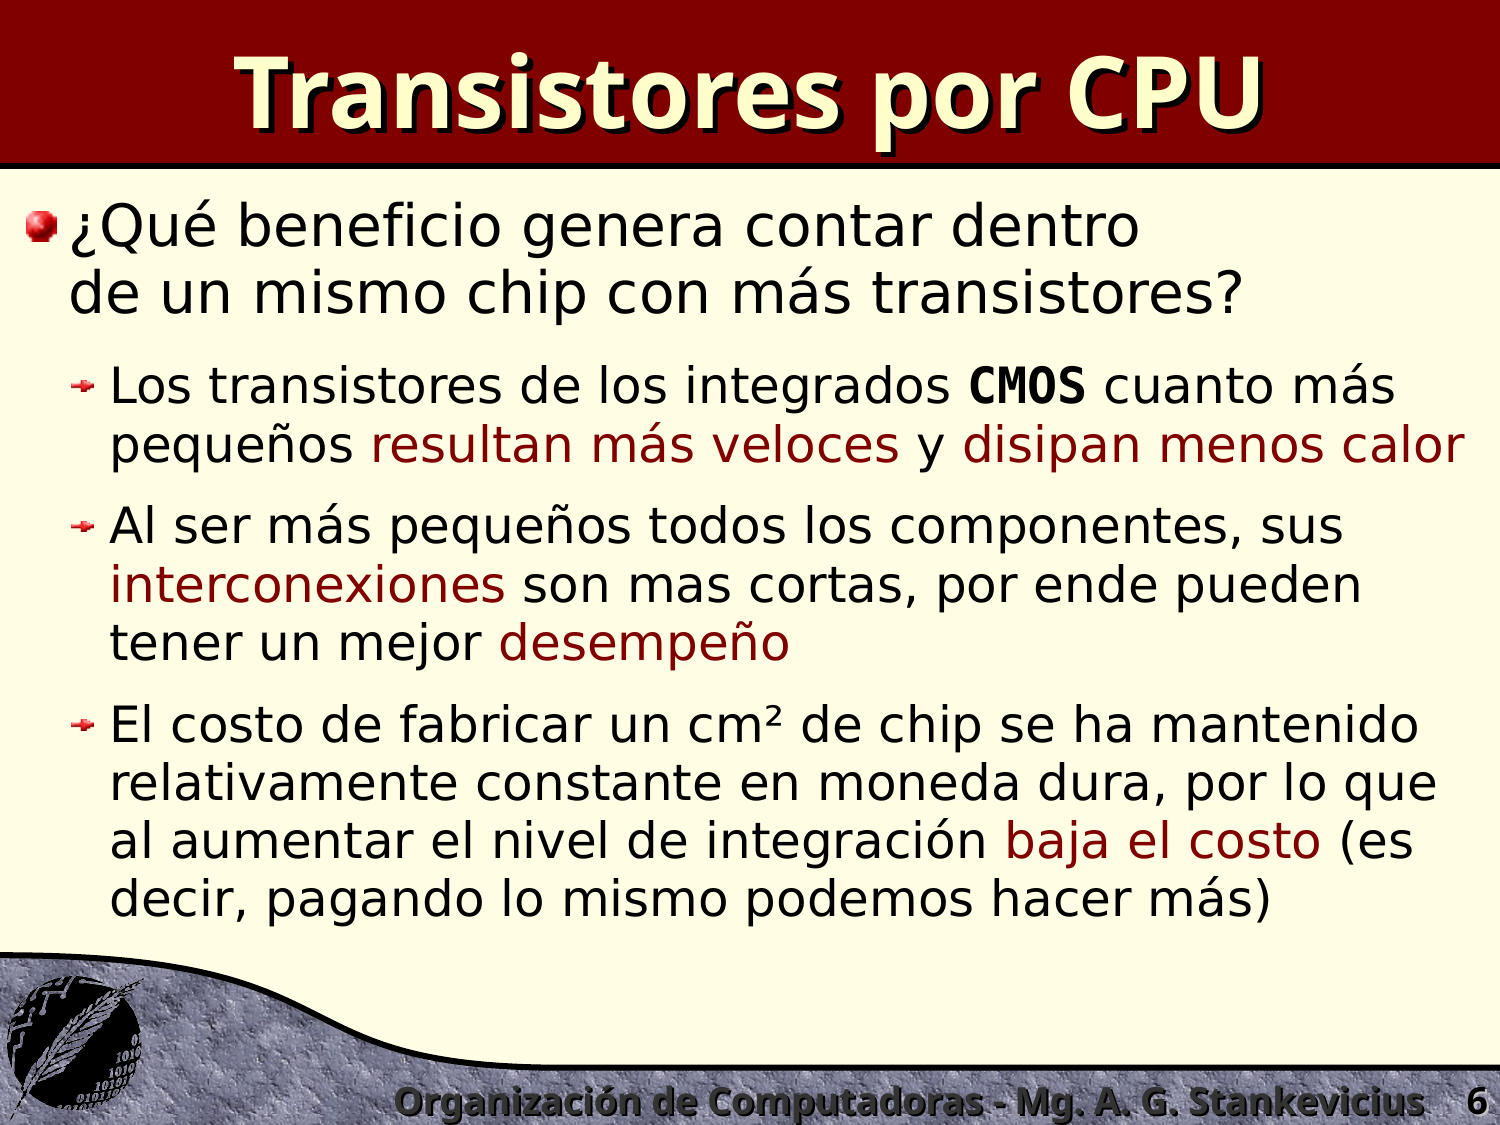

# Transistores por CPU
¿Qué beneficio genera contar dentro
de un mismo chip con más transistores?
Los transistores de los integrados CMOS cuanto más pequeños resultan más veloces y disipan menos calor
Al ser más pequeños todos los componentes, sus interconexiones son mas cortas, por ende pueden tener un mejor desempeño
El costo de fabricar un cm² de chip se ha mantenido relativamente constante en moneda dura, por lo que al aumentar el nivel de integración baja el costo (es decir, pagando lo mismo podemos hacer más)
6